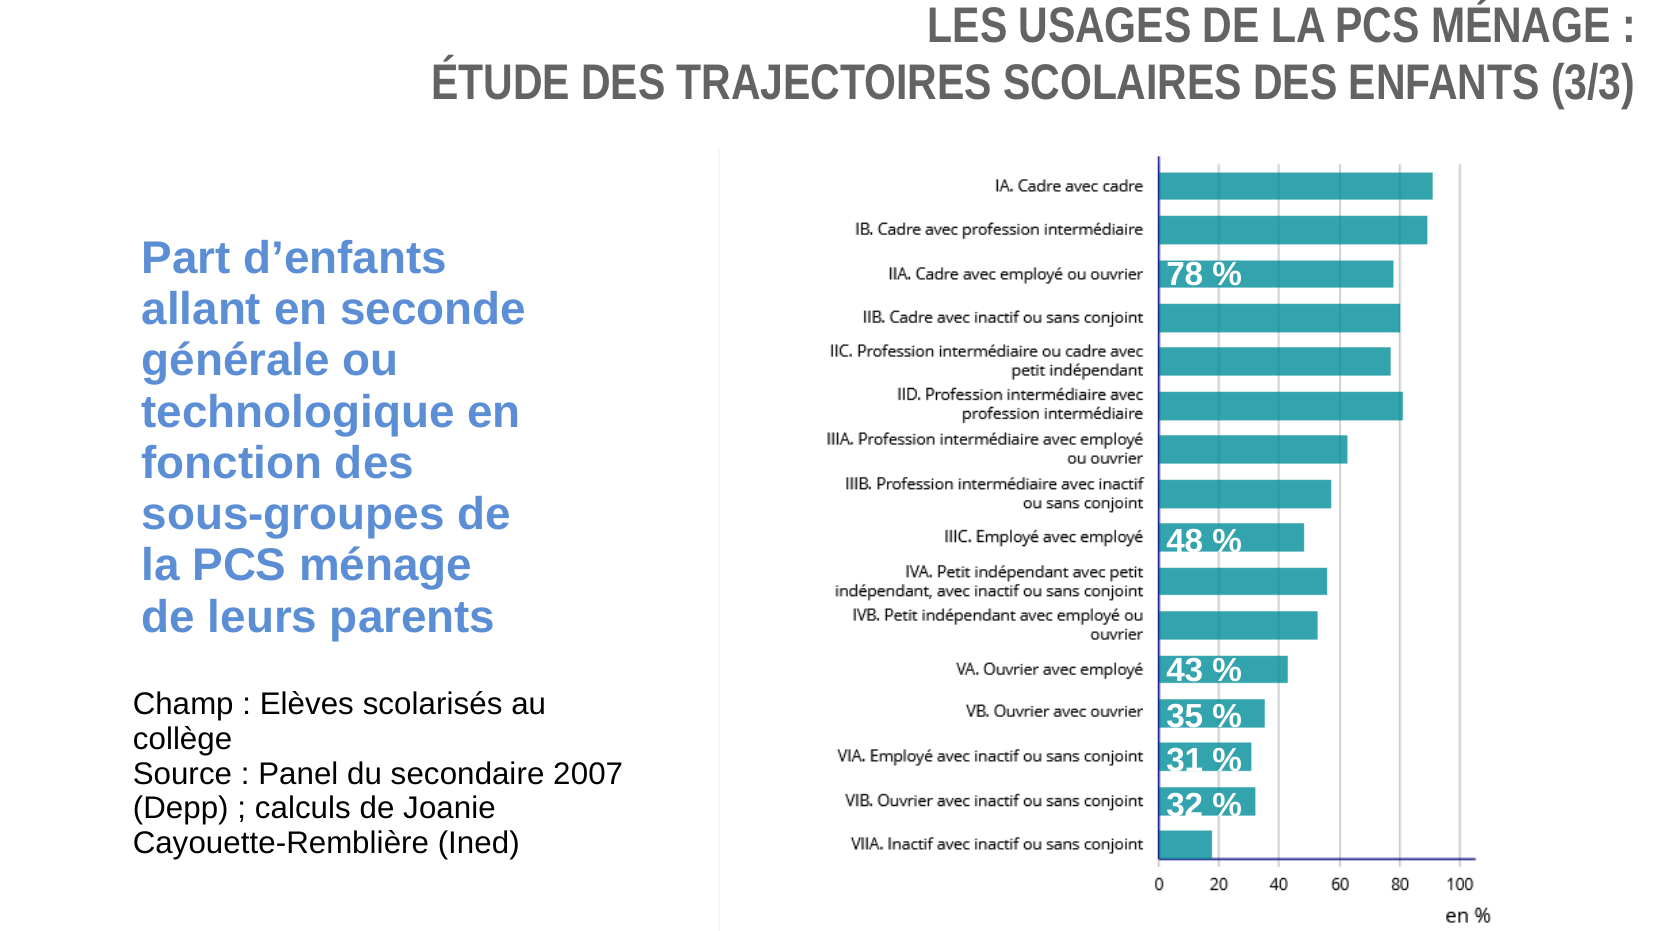

# Les usages de la PCS ménage : étude des trajectoires scolaires des enfants (3/3)
3.3 des catégorisations complémentaires
Part d’enfants allant en seconde générale ou technologique en fonction des sous-groupes de la PCS ménage de leurs parents
78 %
48 %
43 %
Champ : Elèves scolarisés au collège
Source : Panel du secondaire 2007 (Depp) ; calculs de Joanie Cayouette-Remblière (Ined)
35 %
31 %
32 %